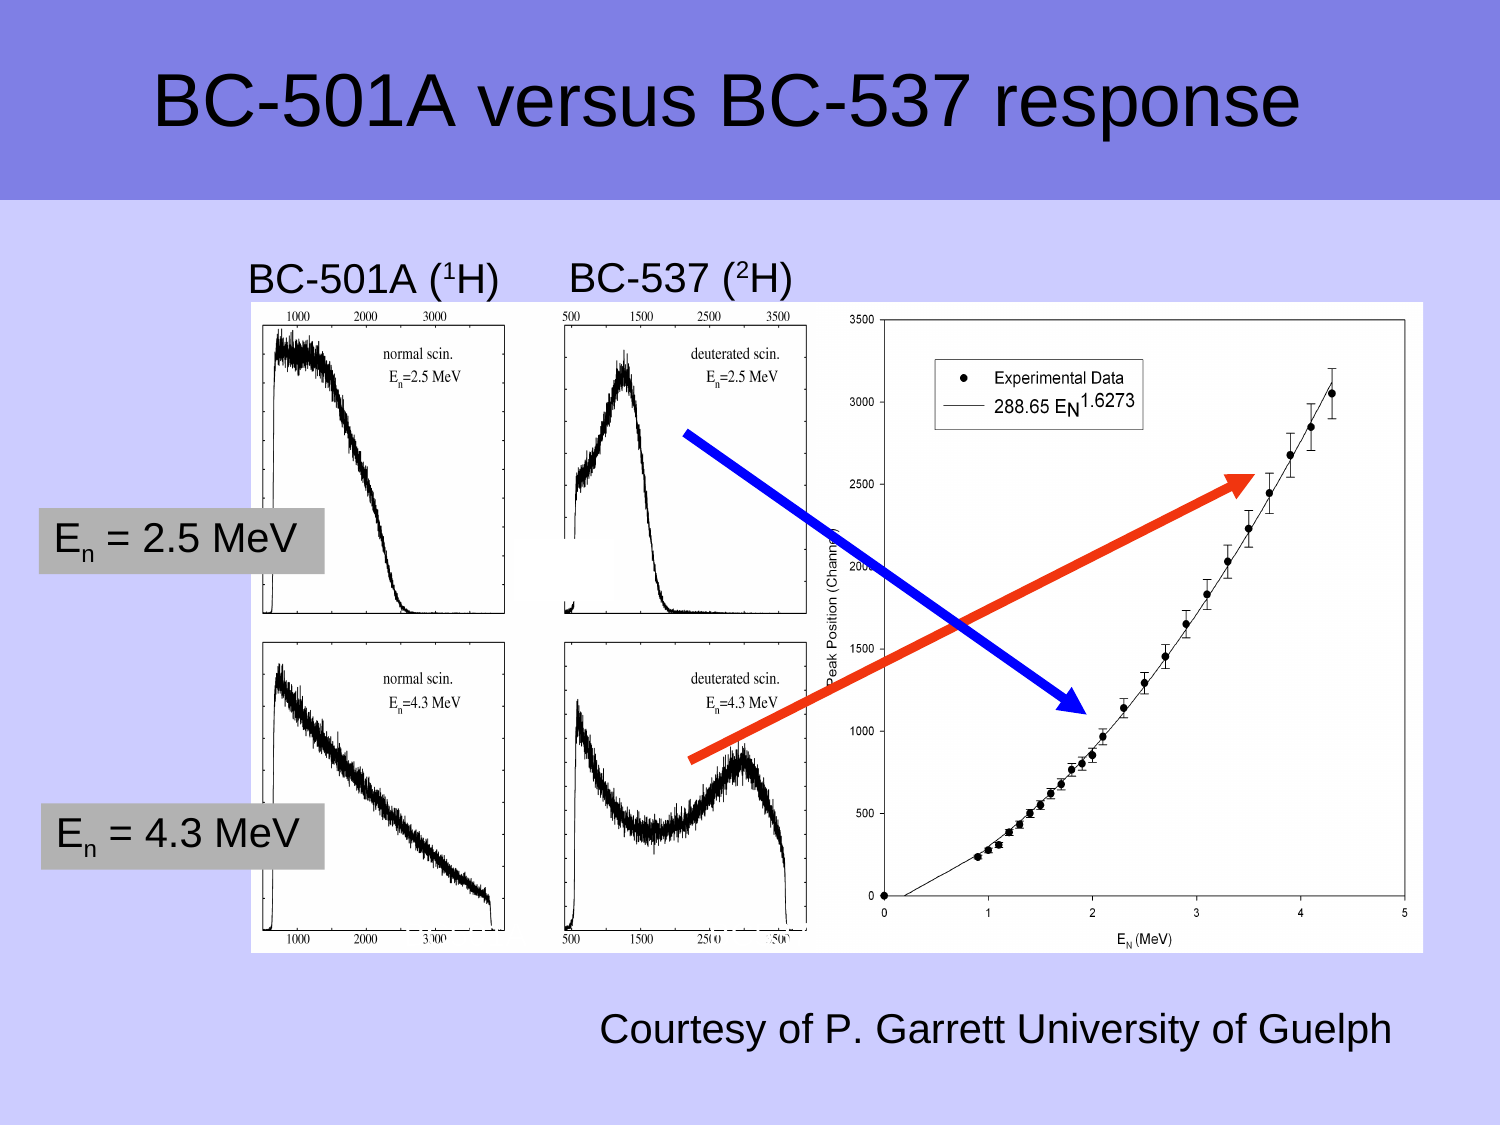

# BC-501A versus BC-537 response
BC-537 (2H)
BC-501A (1H)
En = 2.5 MeV
En = 4.3 MeV
BC501A
BC537
Courtesy of P. Garrett University of Guelph